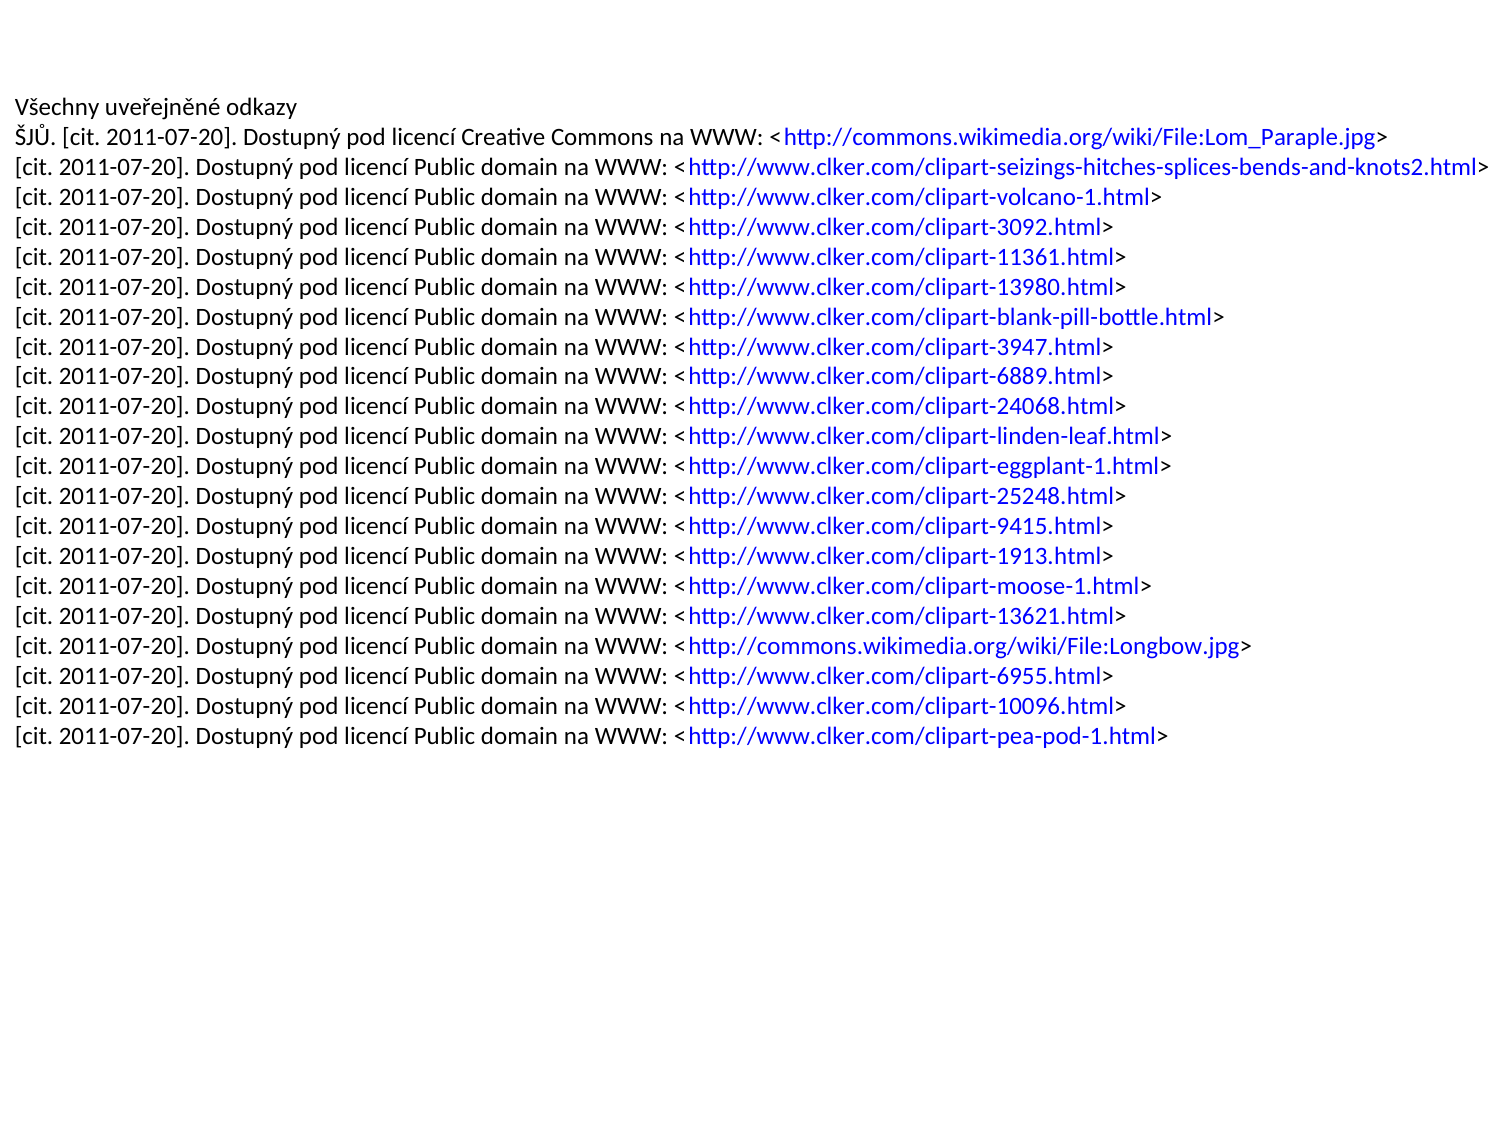

Všechny uveřejněné odkazy
ŠJŮ. [cit. 2011-07-20]. Dostupný pod licencí Creative Commons na WWW: <http://commons.wikimedia.org/wiki/File:Lom_Paraple.jpg>
[cit. 2011-07-20]. Dostupný pod licencí Public domain na WWW: <http://www.clker.com/clipart-seizings-hitches-splices-bends-and-knots2.html>
[cit. 2011-07-20]. Dostupný pod licencí Public domain na WWW: <http://www.clker.com/clipart-volcano-1.html>
[cit. 2011-07-20]. Dostupný pod licencí Public domain na WWW: <http://www.clker.com/clipart-3092.html>
[cit. 2011-07-20]. Dostupný pod licencí Public domain na WWW: <http://www.clker.com/clipart-11361.html>
[cit. 2011-07-20]. Dostupný pod licencí Public domain na WWW: <http://www.clker.com/clipart-13980.html>
[cit. 2011-07-20]. Dostupný pod licencí Public domain na WWW: <http://www.clker.com/clipart-blank-pill-bottle.html>
[cit. 2011-07-20]. Dostupný pod licencí Public domain na WWW: <http://www.clker.com/clipart-3947.html>
[cit. 2011-07-20]. Dostupný pod licencí Public domain na WWW: <http://www.clker.com/clipart-6889.html>
[cit. 2011-07-20]. Dostupný pod licencí Public domain na WWW: <http://www.clker.com/clipart-24068.html>
[cit. 2011-07-20]. Dostupný pod licencí Public domain na WWW: <http://www.clker.com/clipart-linden-leaf.html>
[cit. 2011-07-20]. Dostupný pod licencí Public domain na WWW: <http://www.clker.com/clipart-eggplant-1.html>
[cit. 2011-07-20]. Dostupný pod licencí Public domain na WWW: <http://www.clker.com/clipart-25248.html>
[cit. 2011-07-20]. Dostupný pod licencí Public domain na WWW: <http://www.clker.com/clipart-9415.html>
[cit. 2011-07-20]. Dostupný pod licencí Public domain na WWW: <http://www.clker.com/clipart-1913.html>
[cit. 2011-07-20]. Dostupný pod licencí Public domain na WWW: <http://www.clker.com/clipart-moose-1.html>
[cit. 2011-07-20]. Dostupný pod licencí Public domain na WWW: <http://www.clker.com/clipart-13621.html>
[cit. 2011-07-20]. Dostupný pod licencí Public domain na WWW: <http://commons.wikimedia.org/wiki/File:Longbow.jpg>
[cit. 2011-07-20]. Dostupný pod licencí Public domain na WWW: <http://www.clker.com/clipart-6955.html>
[cit. 2011-07-20]. Dostupný pod licencí Public domain na WWW: <http://www.clker.com/clipart-10096.html>
[cit. 2011-07-20]. Dostupný pod licencí Public domain na WWW: <http://www.clker.com/clipart-pea-pod-1.html>